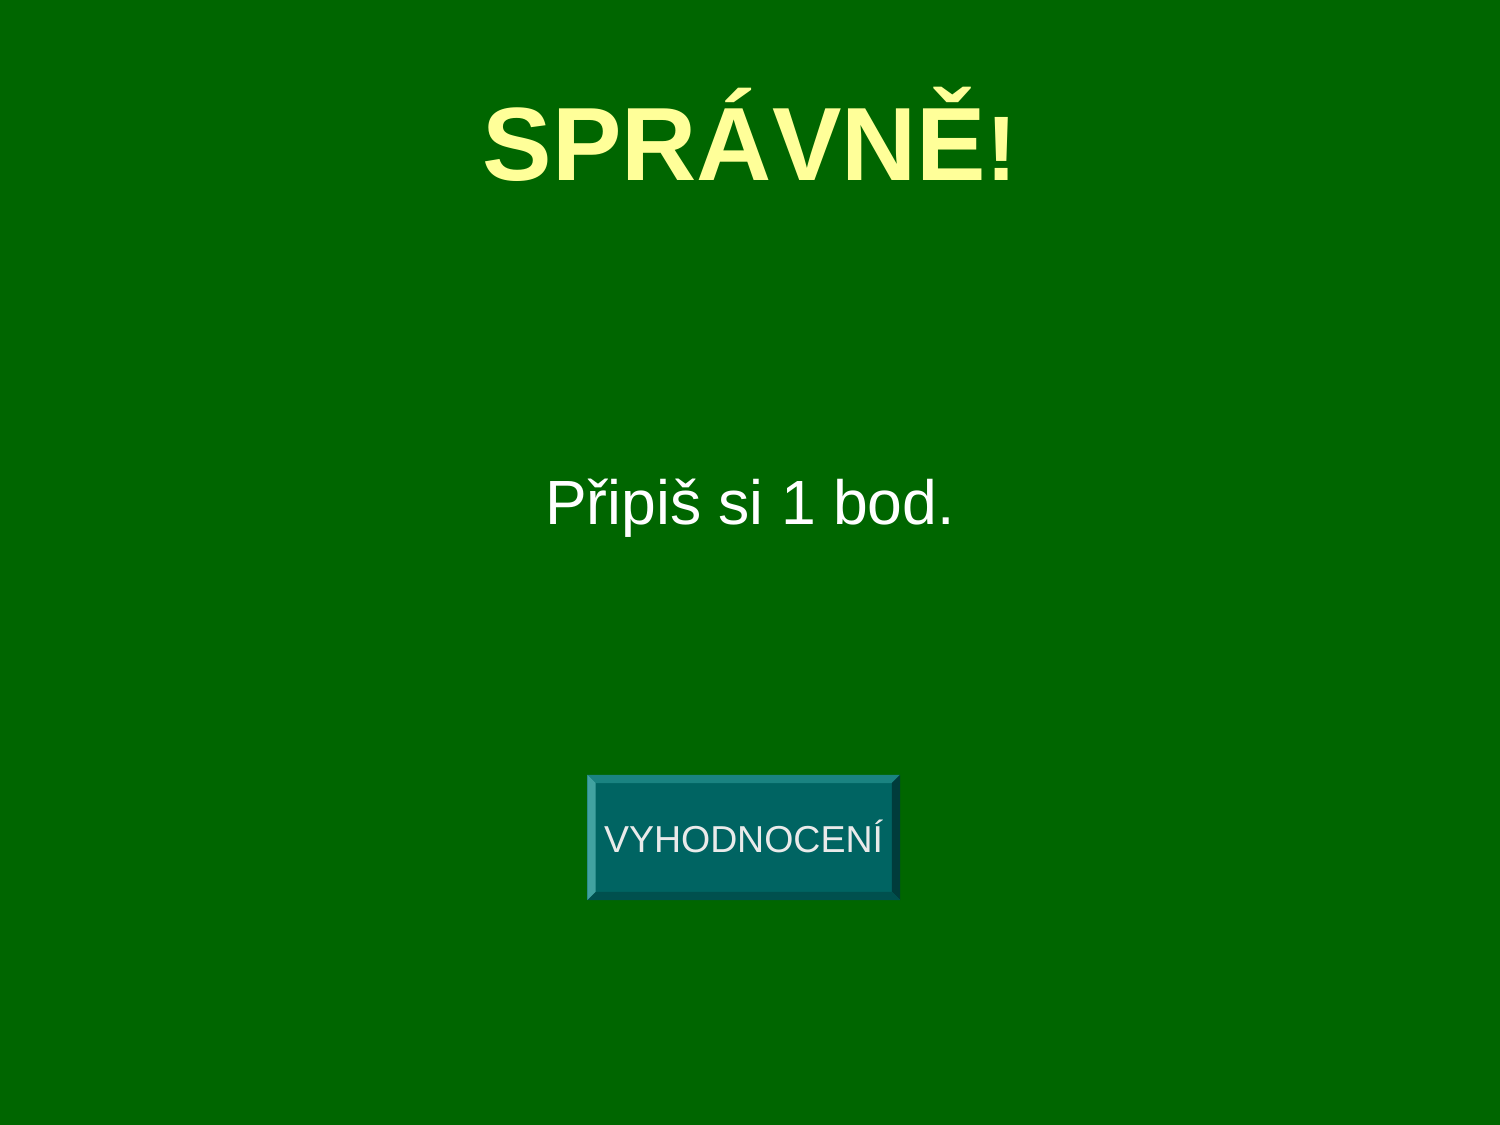

SPRÁVNĚ!
# Připiš si 1 bod.
VYHODNOCENÍ